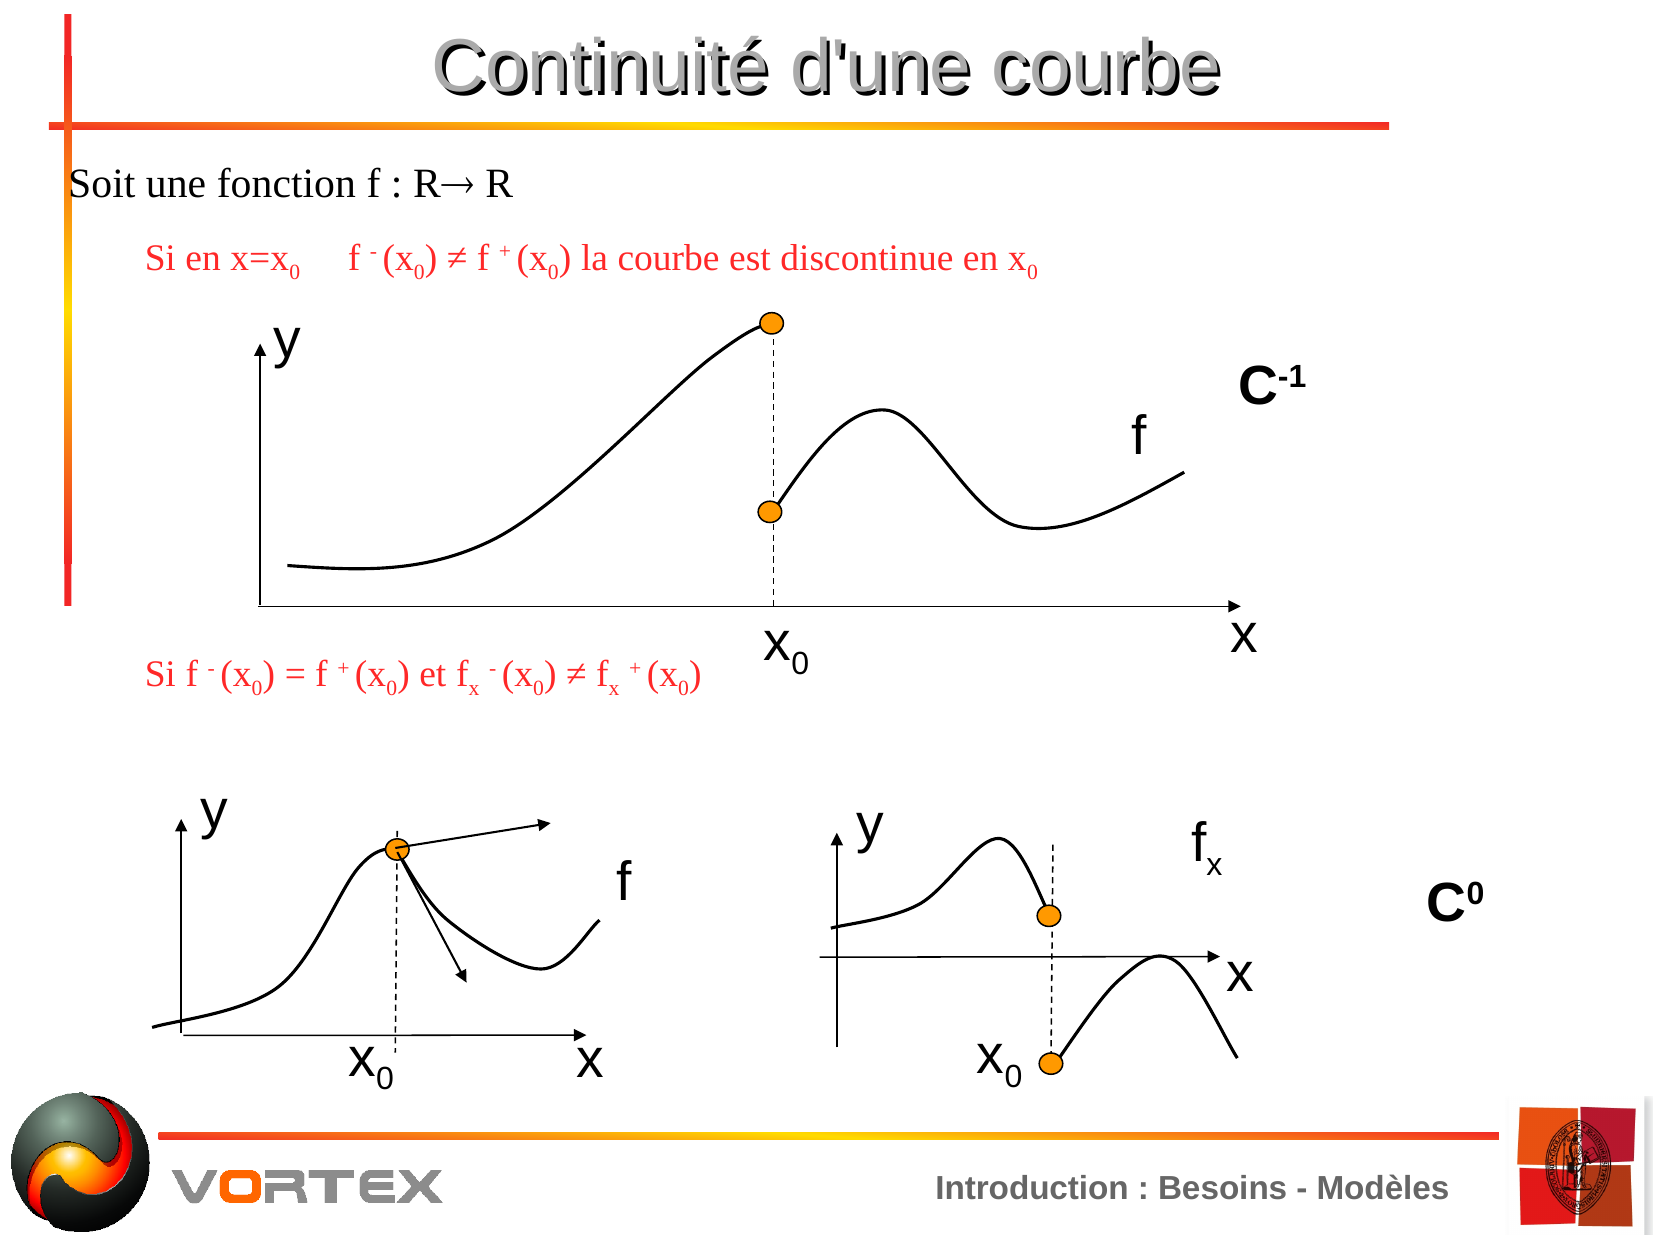

# Continuité d'une courbe
Soit une fonction f : R R
Si en x=x0 f - (x0) ≠ f + (x0) la courbe est discontinue en x0
Si f - (x0) = f + (x0) et fx - (x0) ≠ fx + (x0)
y
C-1
f
x
x0
y
y
fx
f
C0
x
x0
x0
x